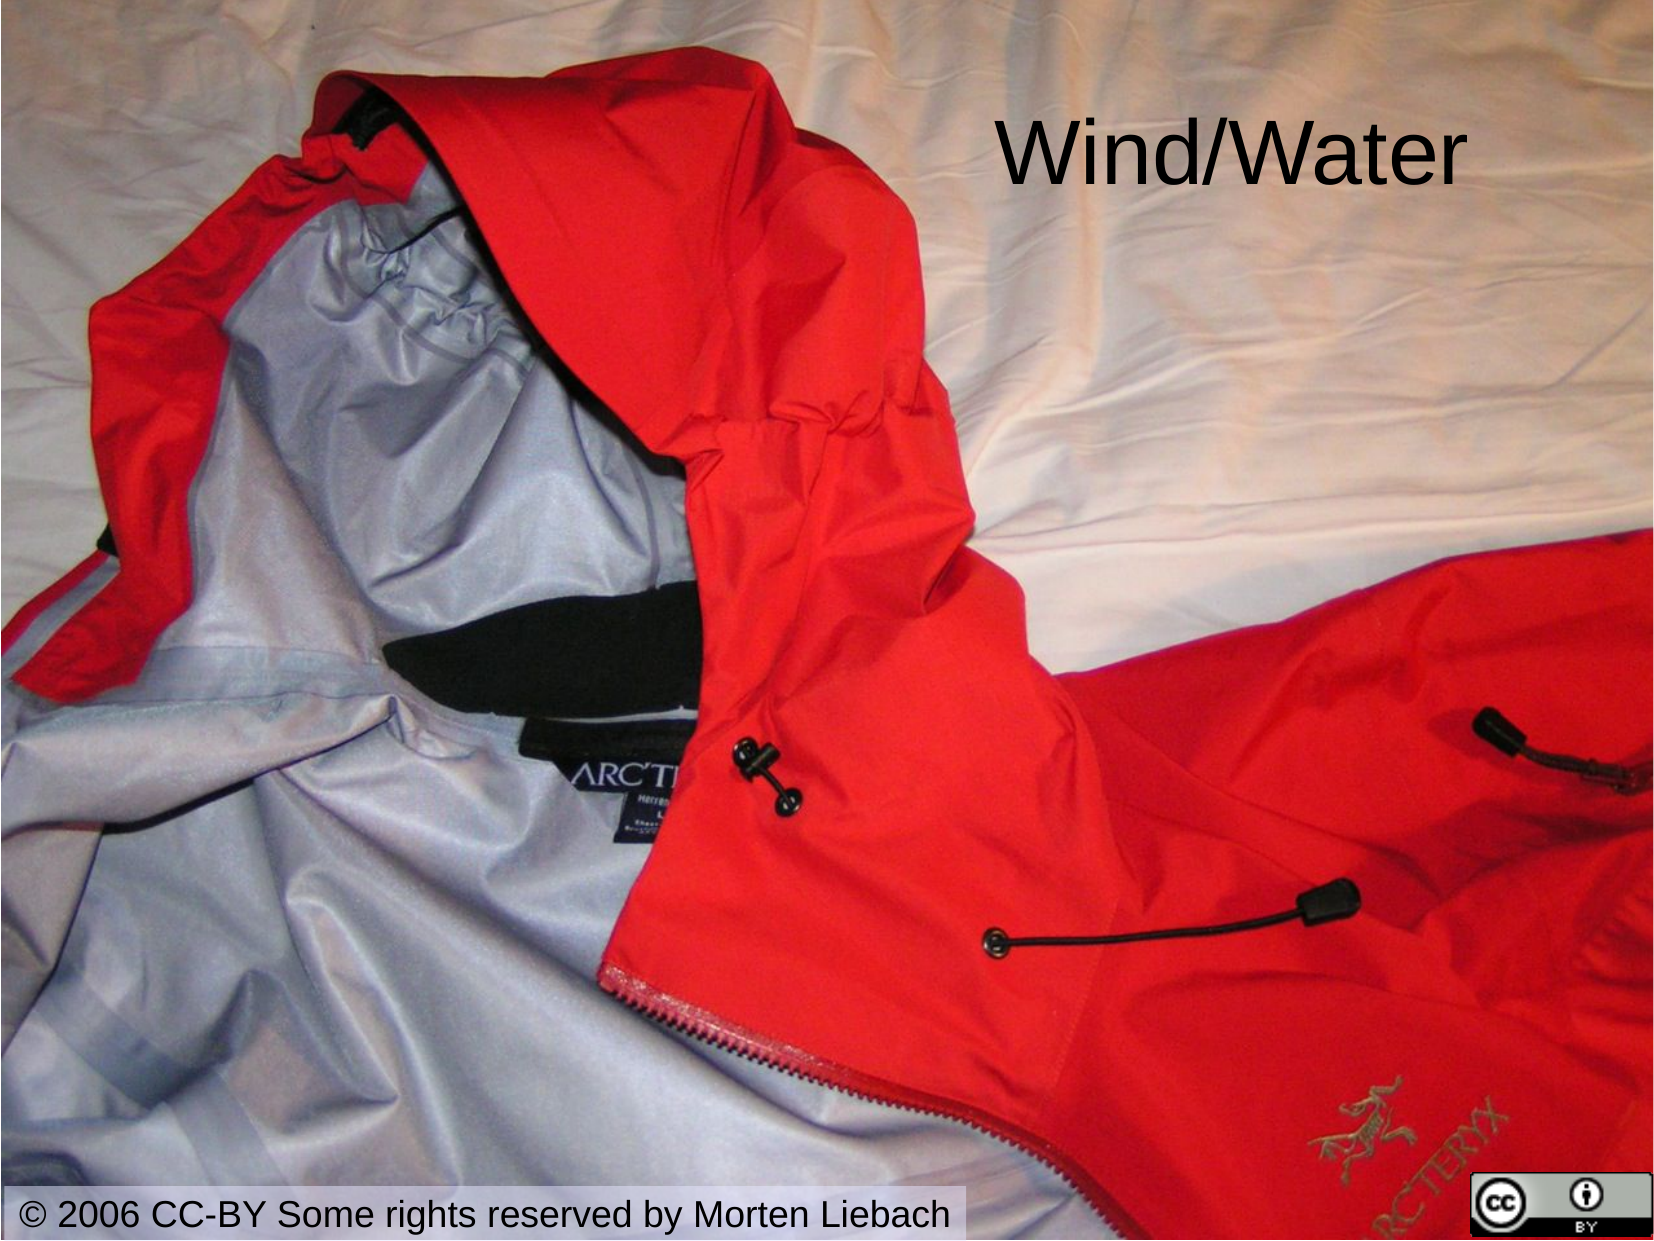

# Wind/Water
© 2006 CC-BY Some rights reserved by Morten Liebach